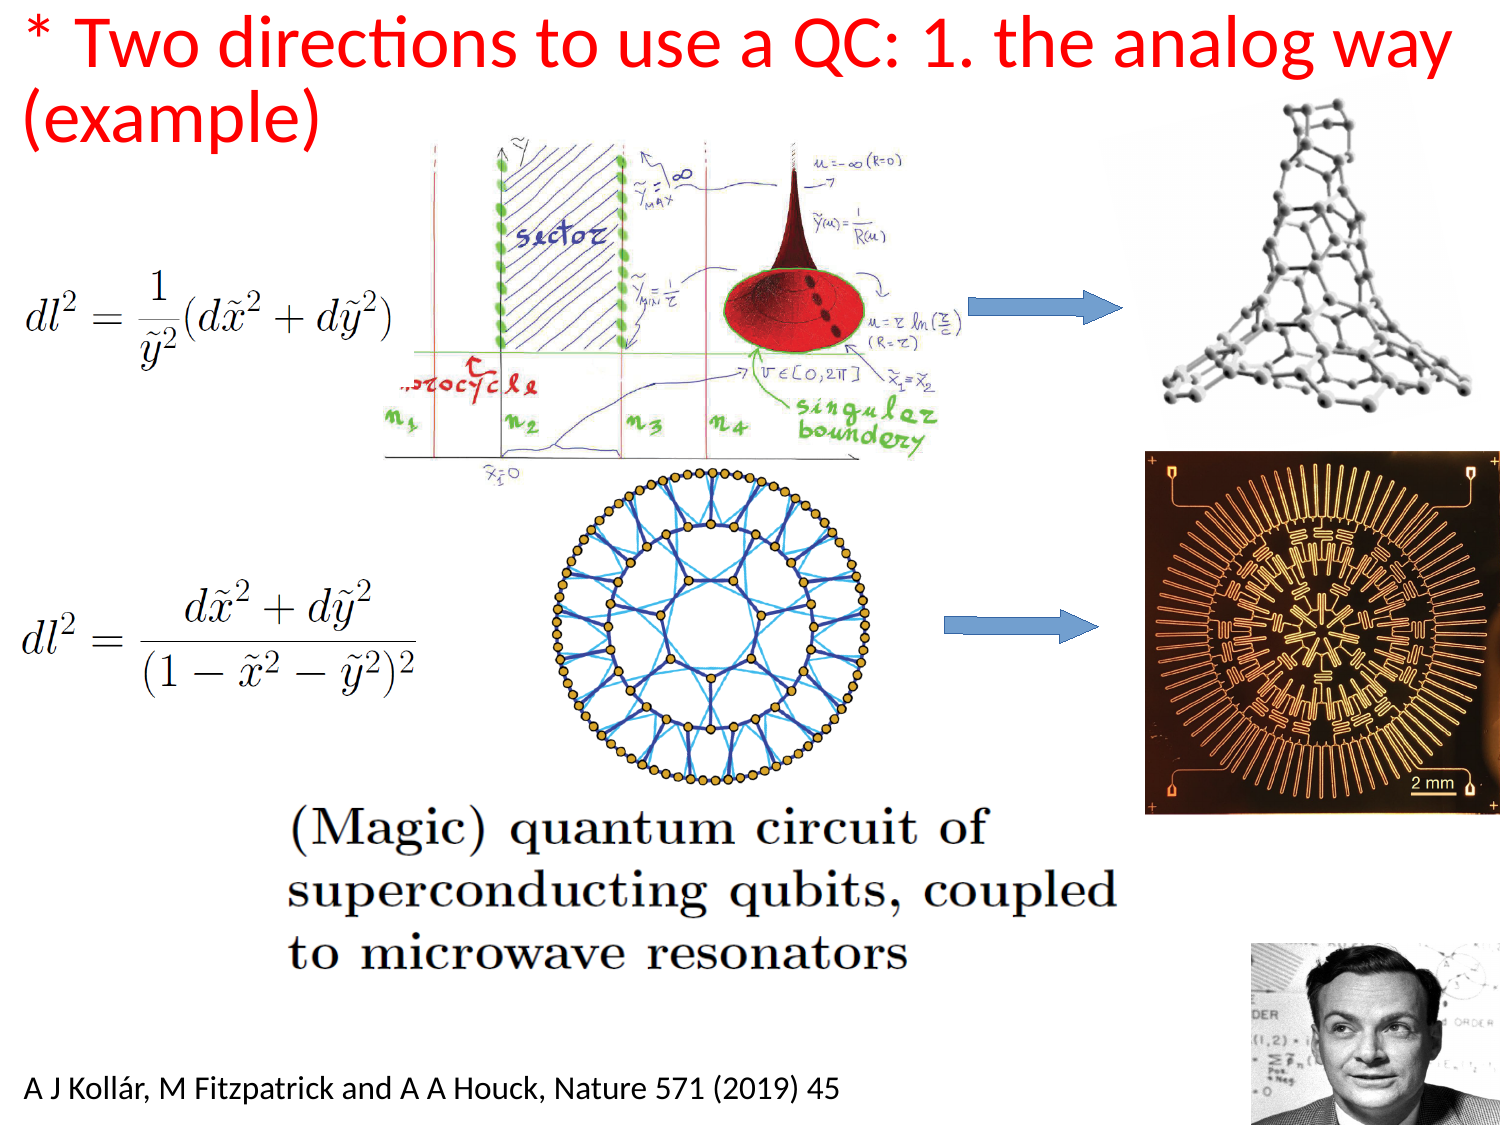

* Two directions to use a QC: 1. the analog way (example)
A J Kollár, M Fitzpatrick and A A Houck, Nature 571 (2019) 45